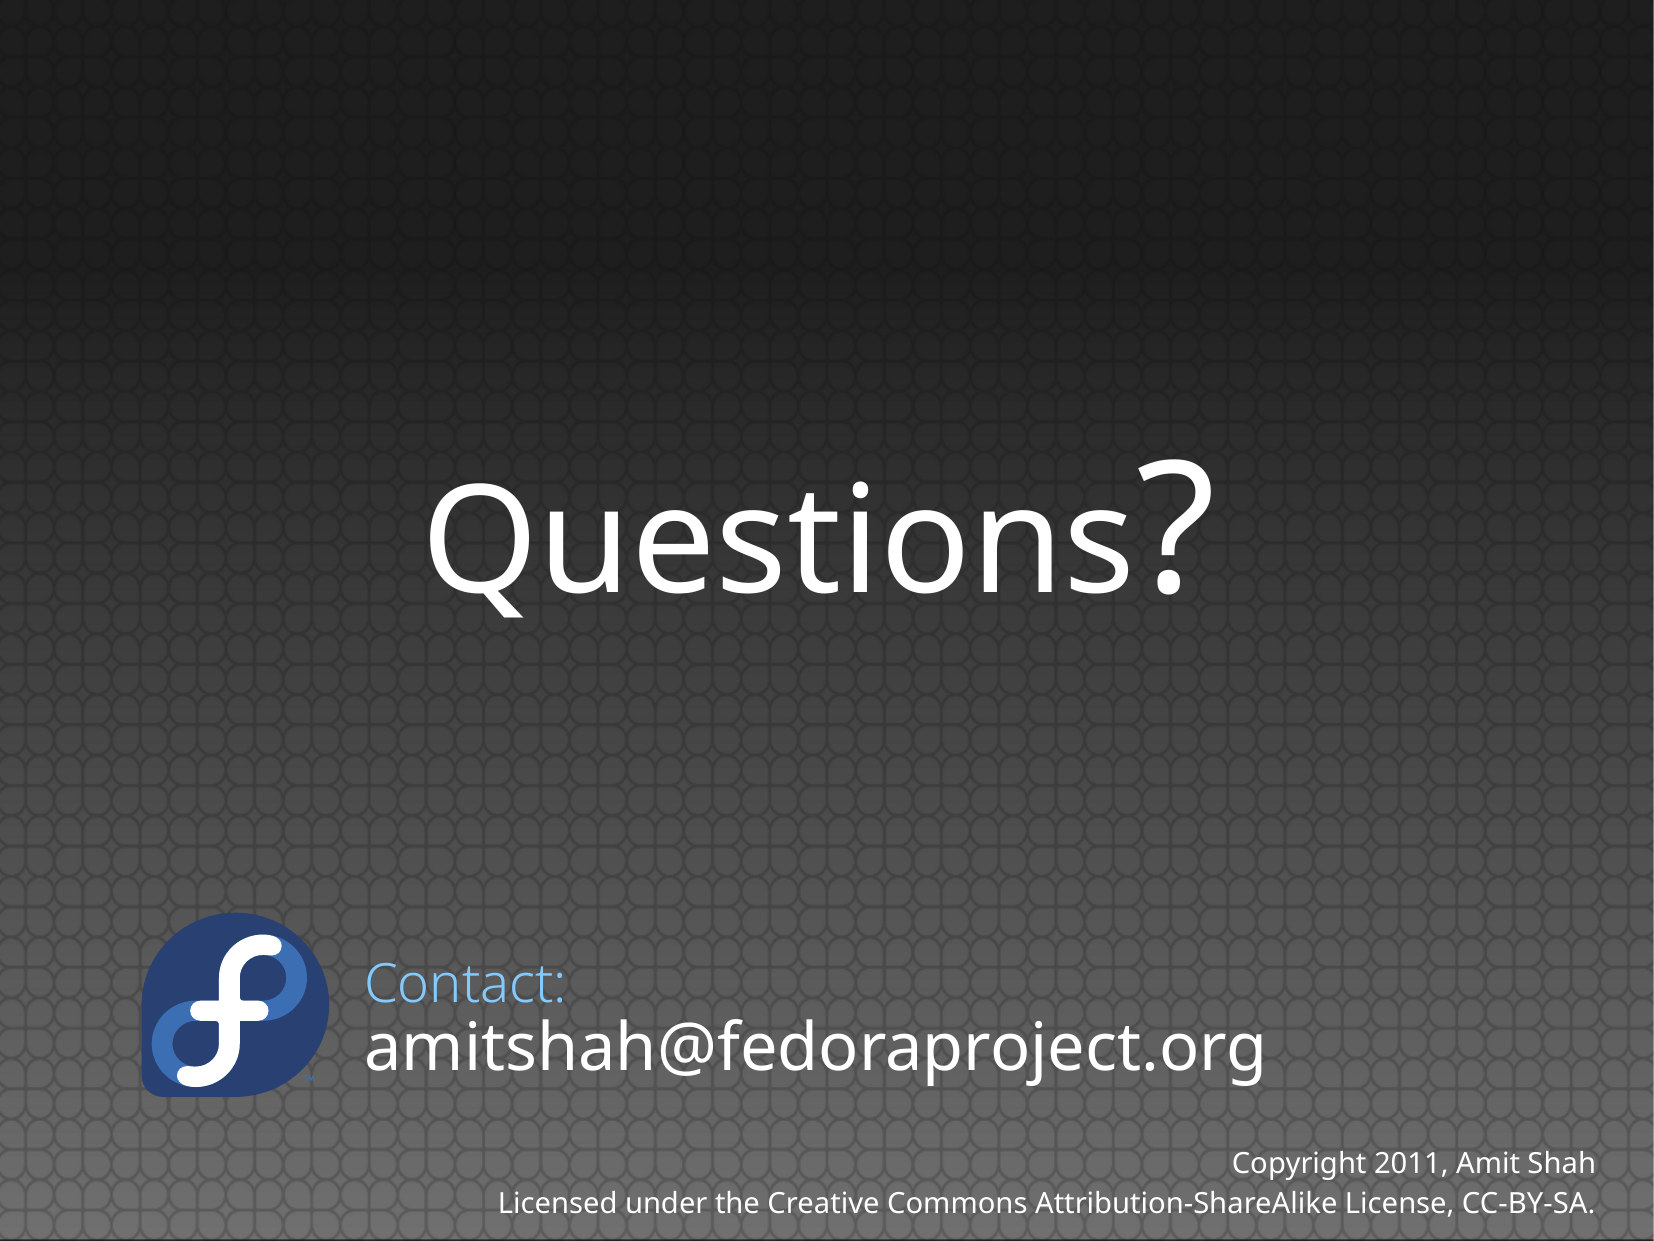

# Questions?
Contact:
amitshah@fedoraproject.org
Copyright 2011, Amit Shah
Licensed under the Creative Commons Attribution-ShareAlike License, CC-BY-SA.